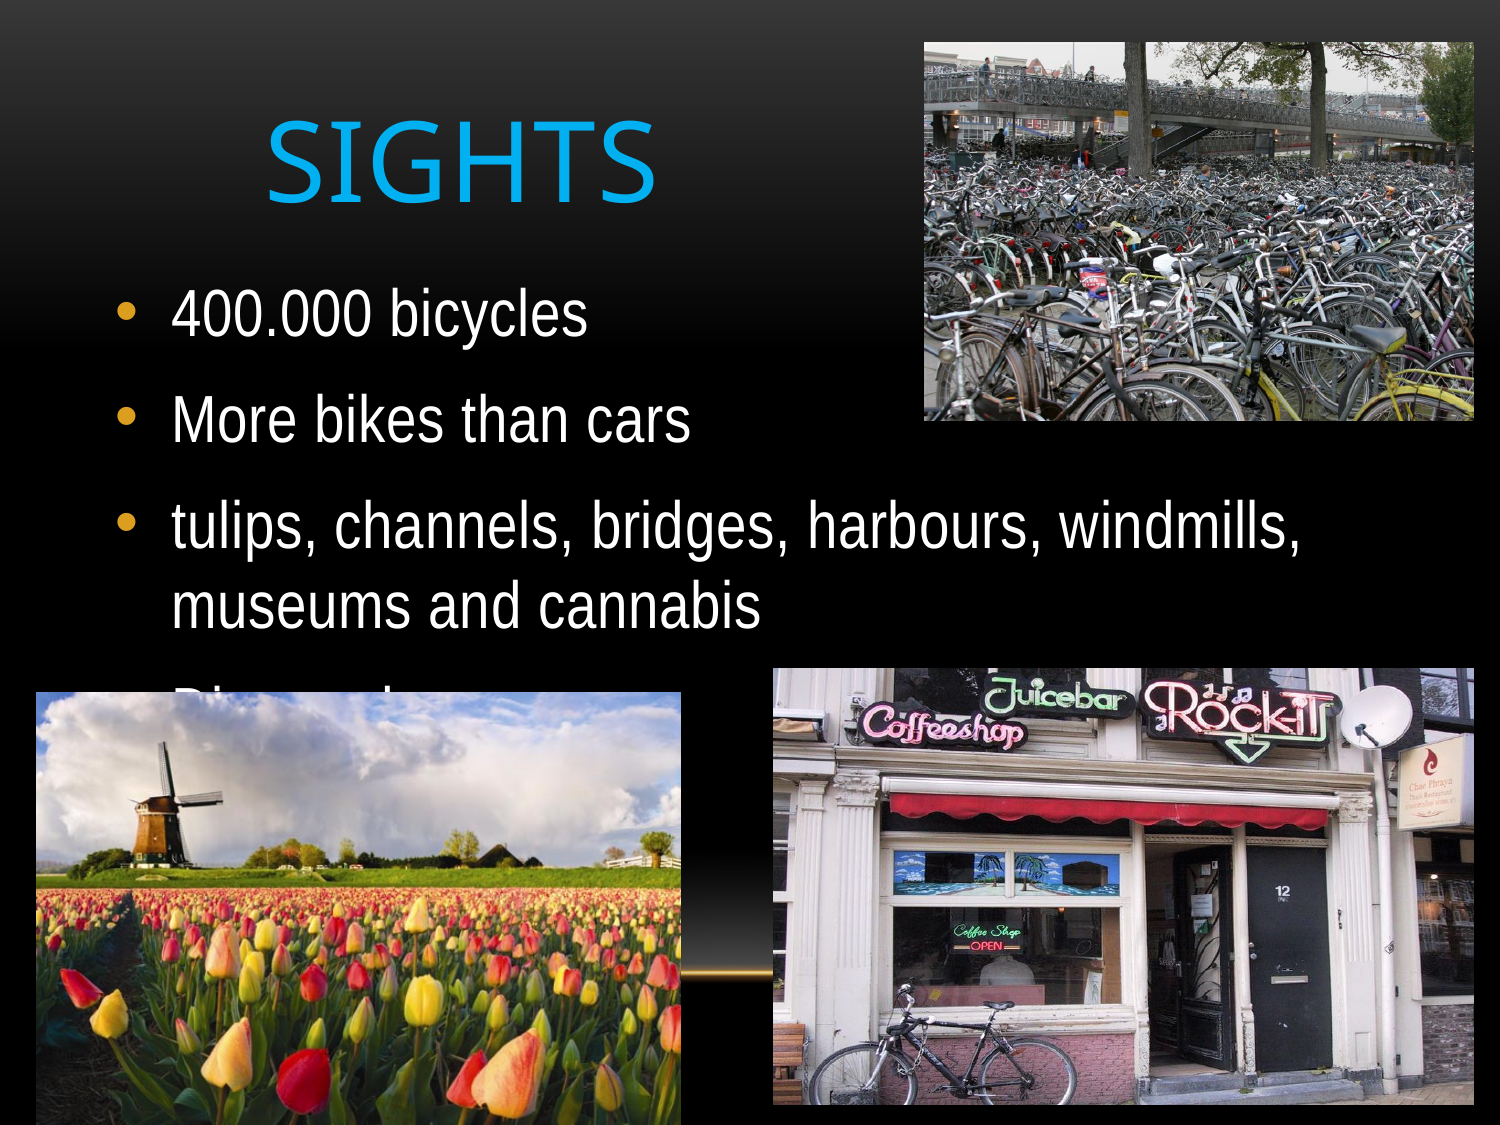

# SIGHTS
400.000 bicycles
More bikes than cars
tulips, channels, bridges, harbours, windmills, museums and cannabis
Diamonds
Hortus Botanicus